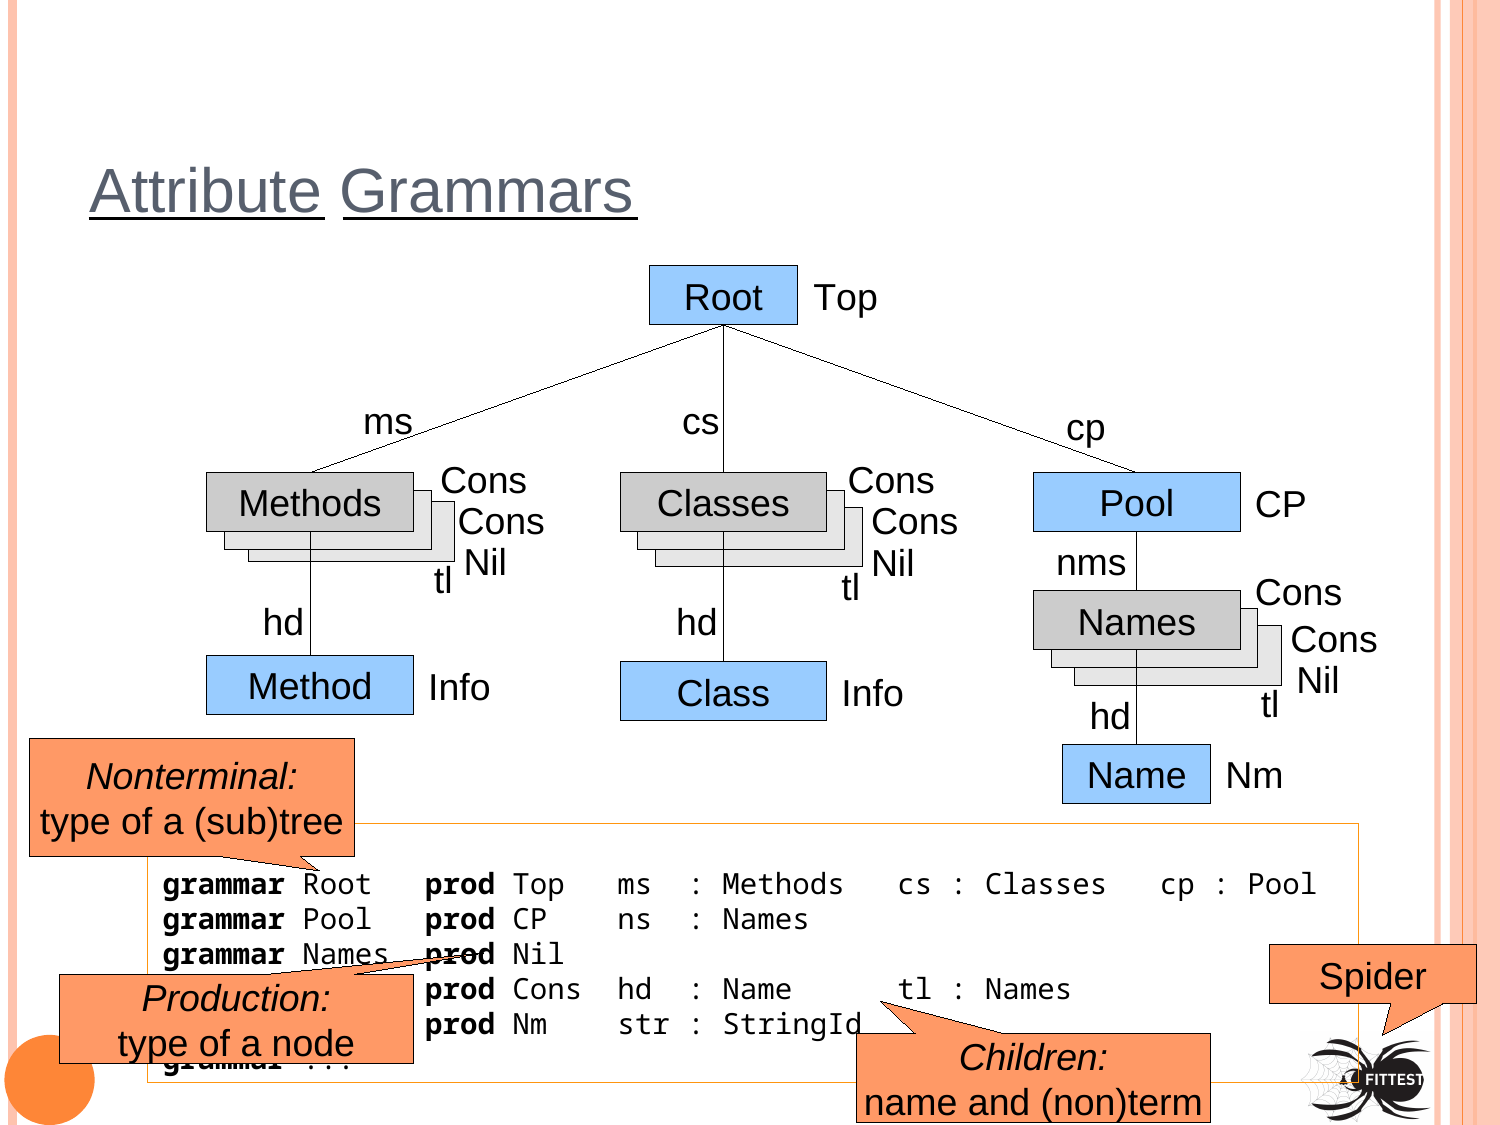

# Attribute Grammars
Root
Top
ms
cs
cp
Cons
Cons
Methods
Classes
Pool
CP
Cons
Cons
nms
Nil
Nil
tl
tl
Cons
hd
hd
Names
Cons
Nil
Method
Info
Class
Info
tl
hd
Nonterminal:
type of a (sub)tree
Nm
Name
grammar Root prod Top ms : Methods cs : Classes cp : Pool
grammar Pool prod CP ns : Names
grammar Names prod Nil
 prod Cons hd : Name tl : Names
grammar NamE prod Nm str : StringId
grammar ...
Spider
Production:
type of a node
Children:
name and (non)term